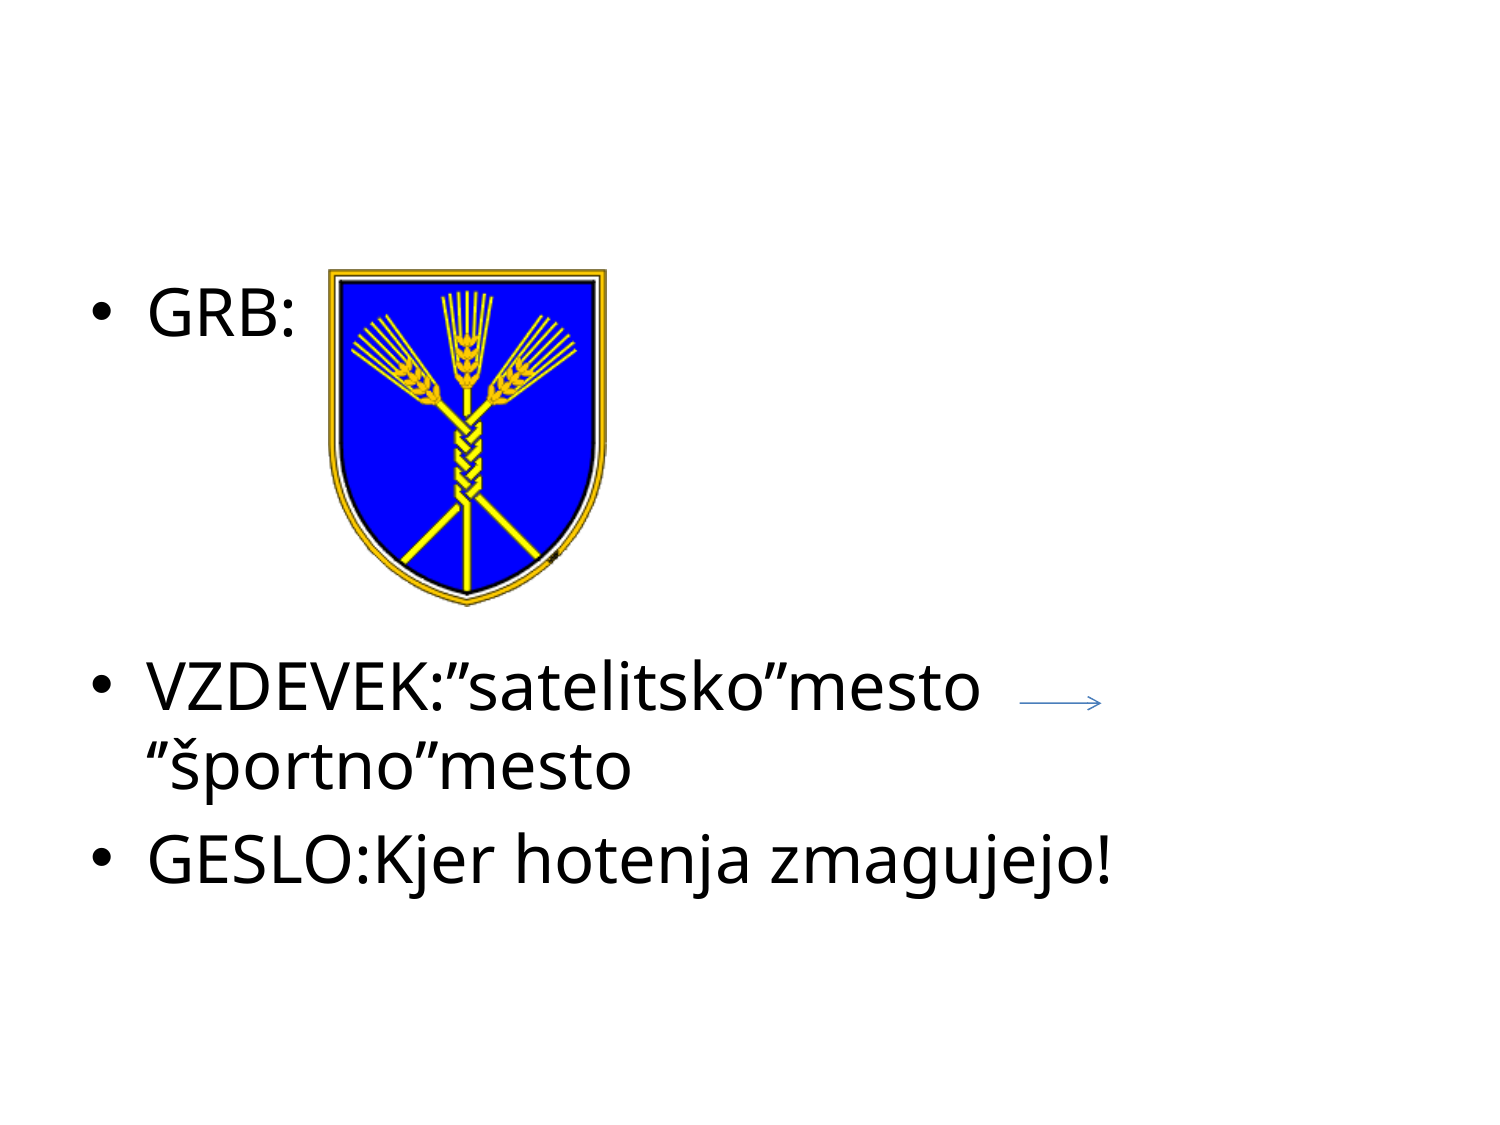

#
GRB:
VZDEVEK:’’satelitsko’’mesto ‘’športno’’mesto
GESLO:Kjer hotenja zmagujejo!